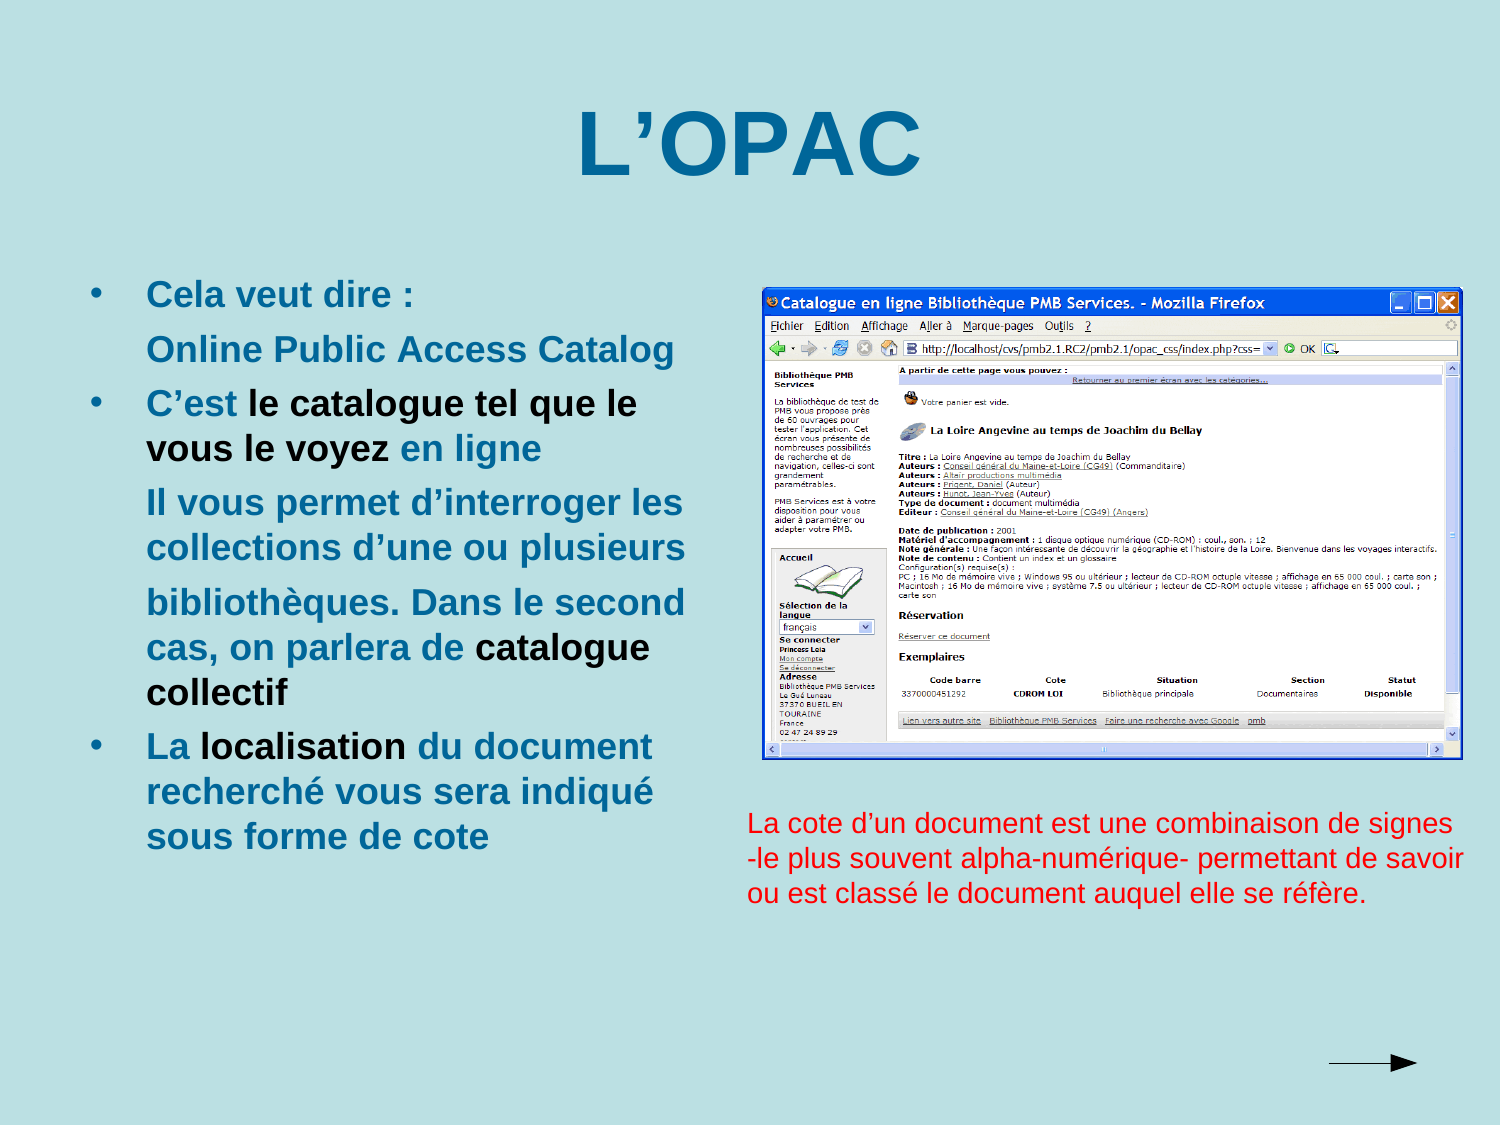

# L’OPAC
Cela veut dire :
	Online Public Access Catalog
C’est le catalogue tel que le vous le voyez en ligne
Il vous permet d’interroger les collections d’une ou plusieurs
	bibliothèques. Dans le second cas, on parlera de catalogue collectif
La localisation du document recherché vous sera indiqué sous forme de cote
La cote d’un document est une combinaison de signes
-le plus souvent alpha-numérique- permettant de savoir
ou est classé le document auquel elle se réfère.